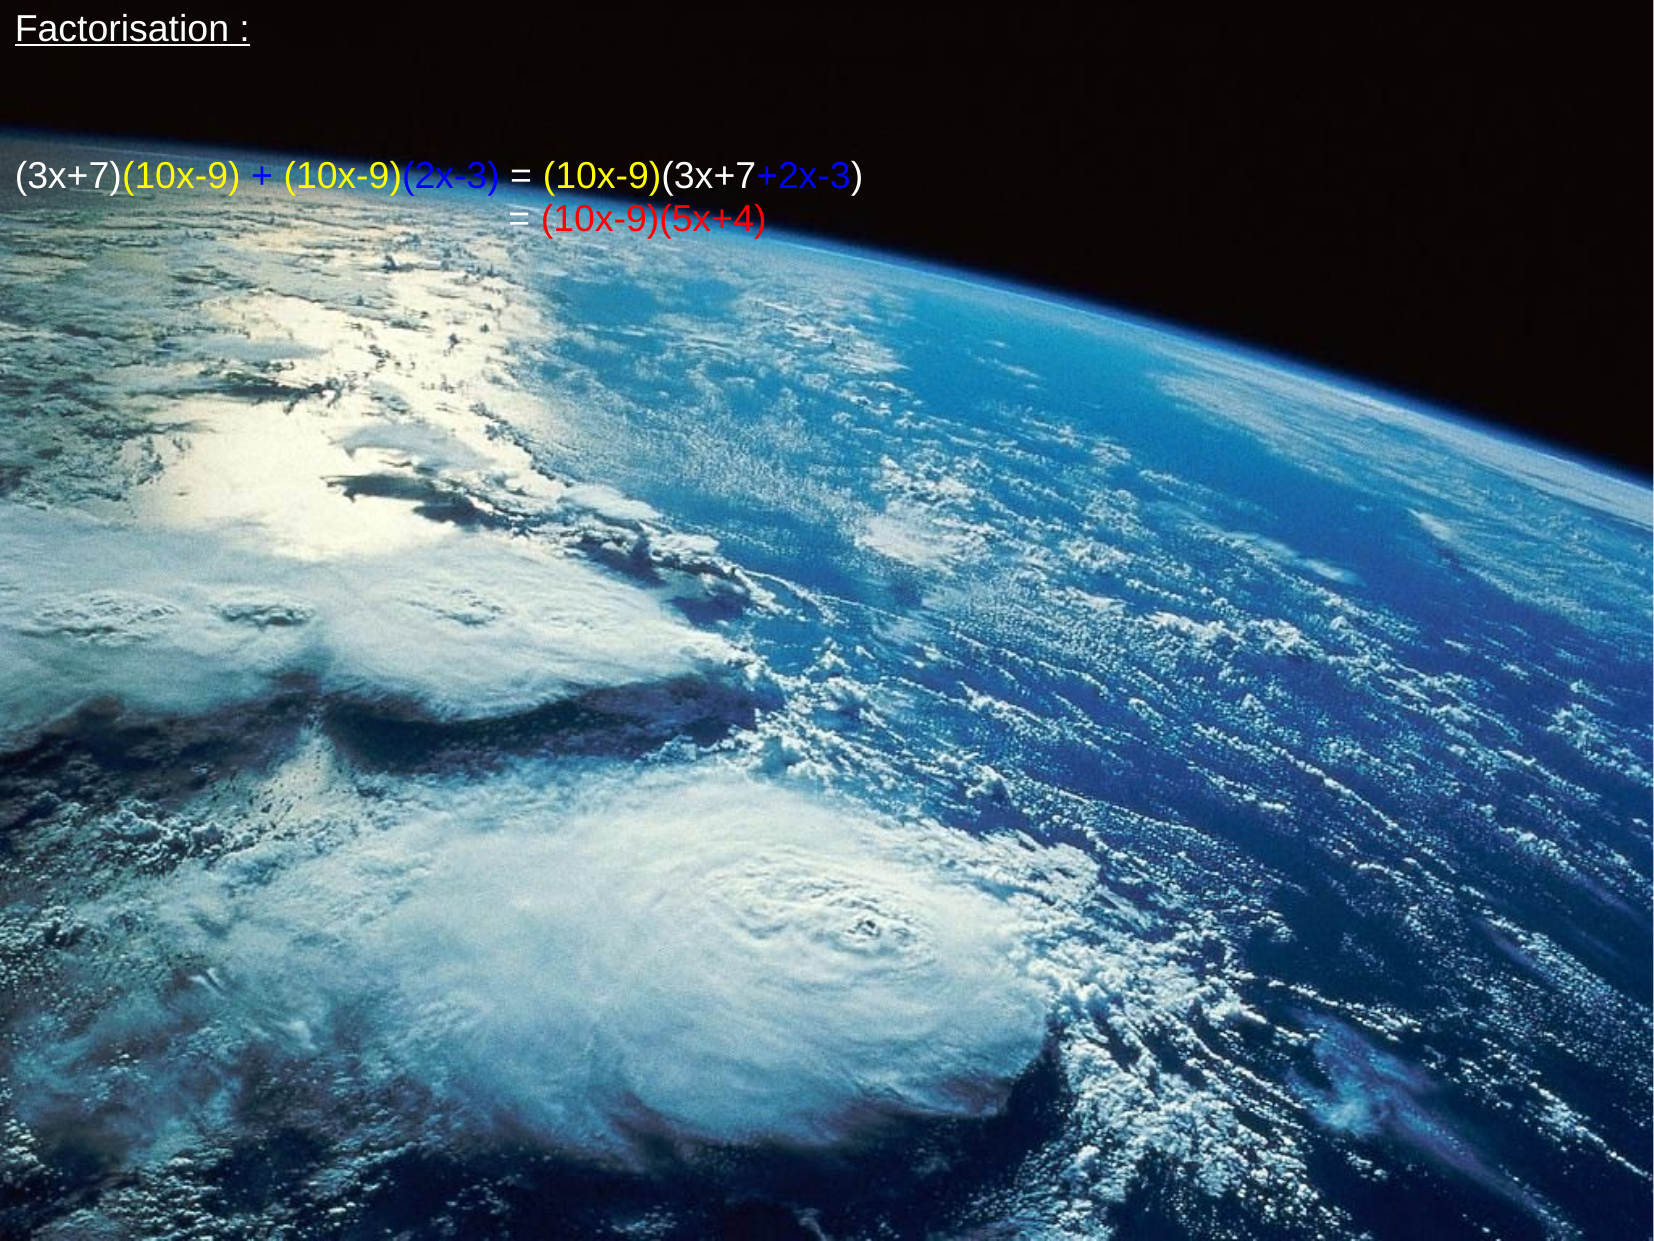

Factorisation :
(3x+7)(10x-9) + (10x-9)(2x-3) = (10x-9)(3x+7+2x-3)
 = (10x-9)(5x+4)